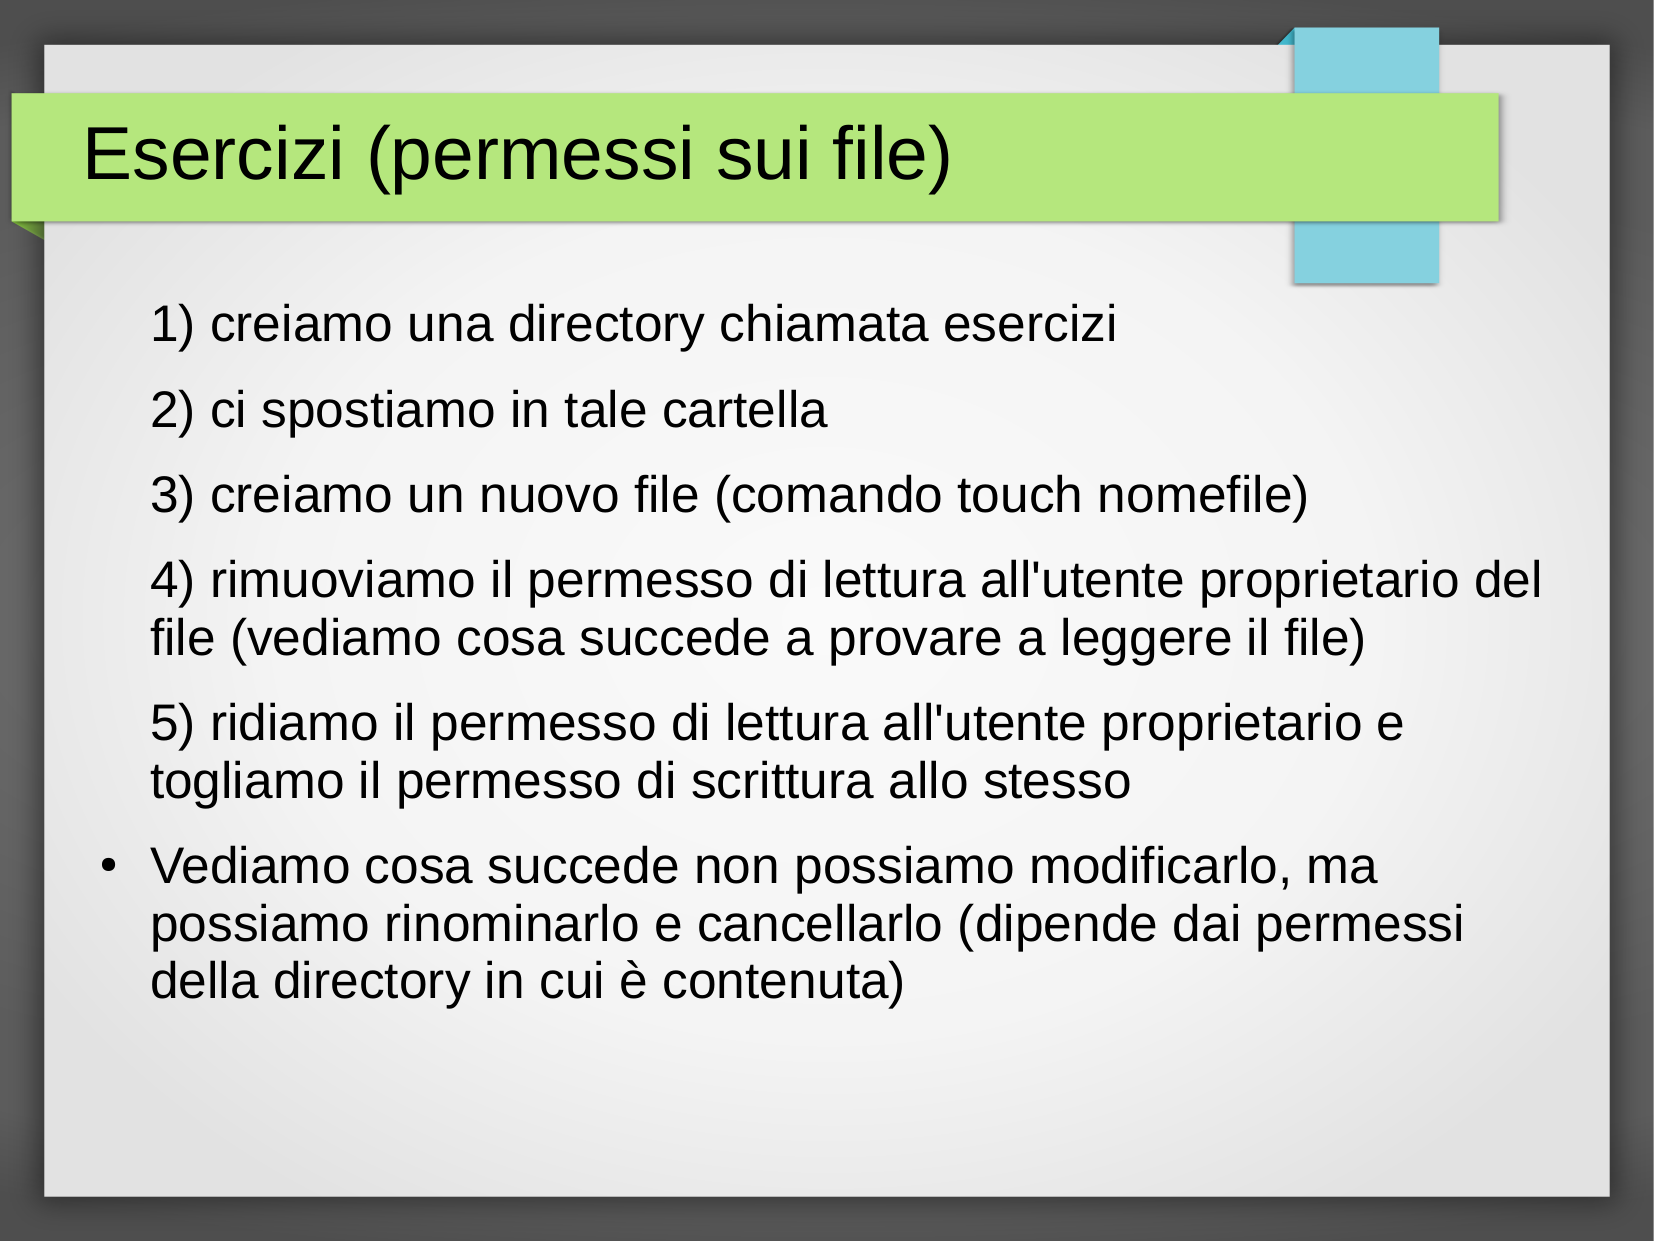

# Esercizi (permessi sui file)
1) creiamo una directory chiamata esercizi
2) ci spostiamo in tale cartella
3) creiamo un nuovo file (comando touch nomefile)
4) rimuoviamo il permesso di lettura all'utente proprietario del file (vediamo cosa succede a provare a leggere il file)
5) ridiamo il permesso di lettura all'utente proprietario e togliamo il permesso di scrittura allo stesso
Vediamo cosa succede non possiamo modificarlo, ma possiamo rinominarlo e cancellarlo (dipende dai permessi della directory in cui è contenuta)